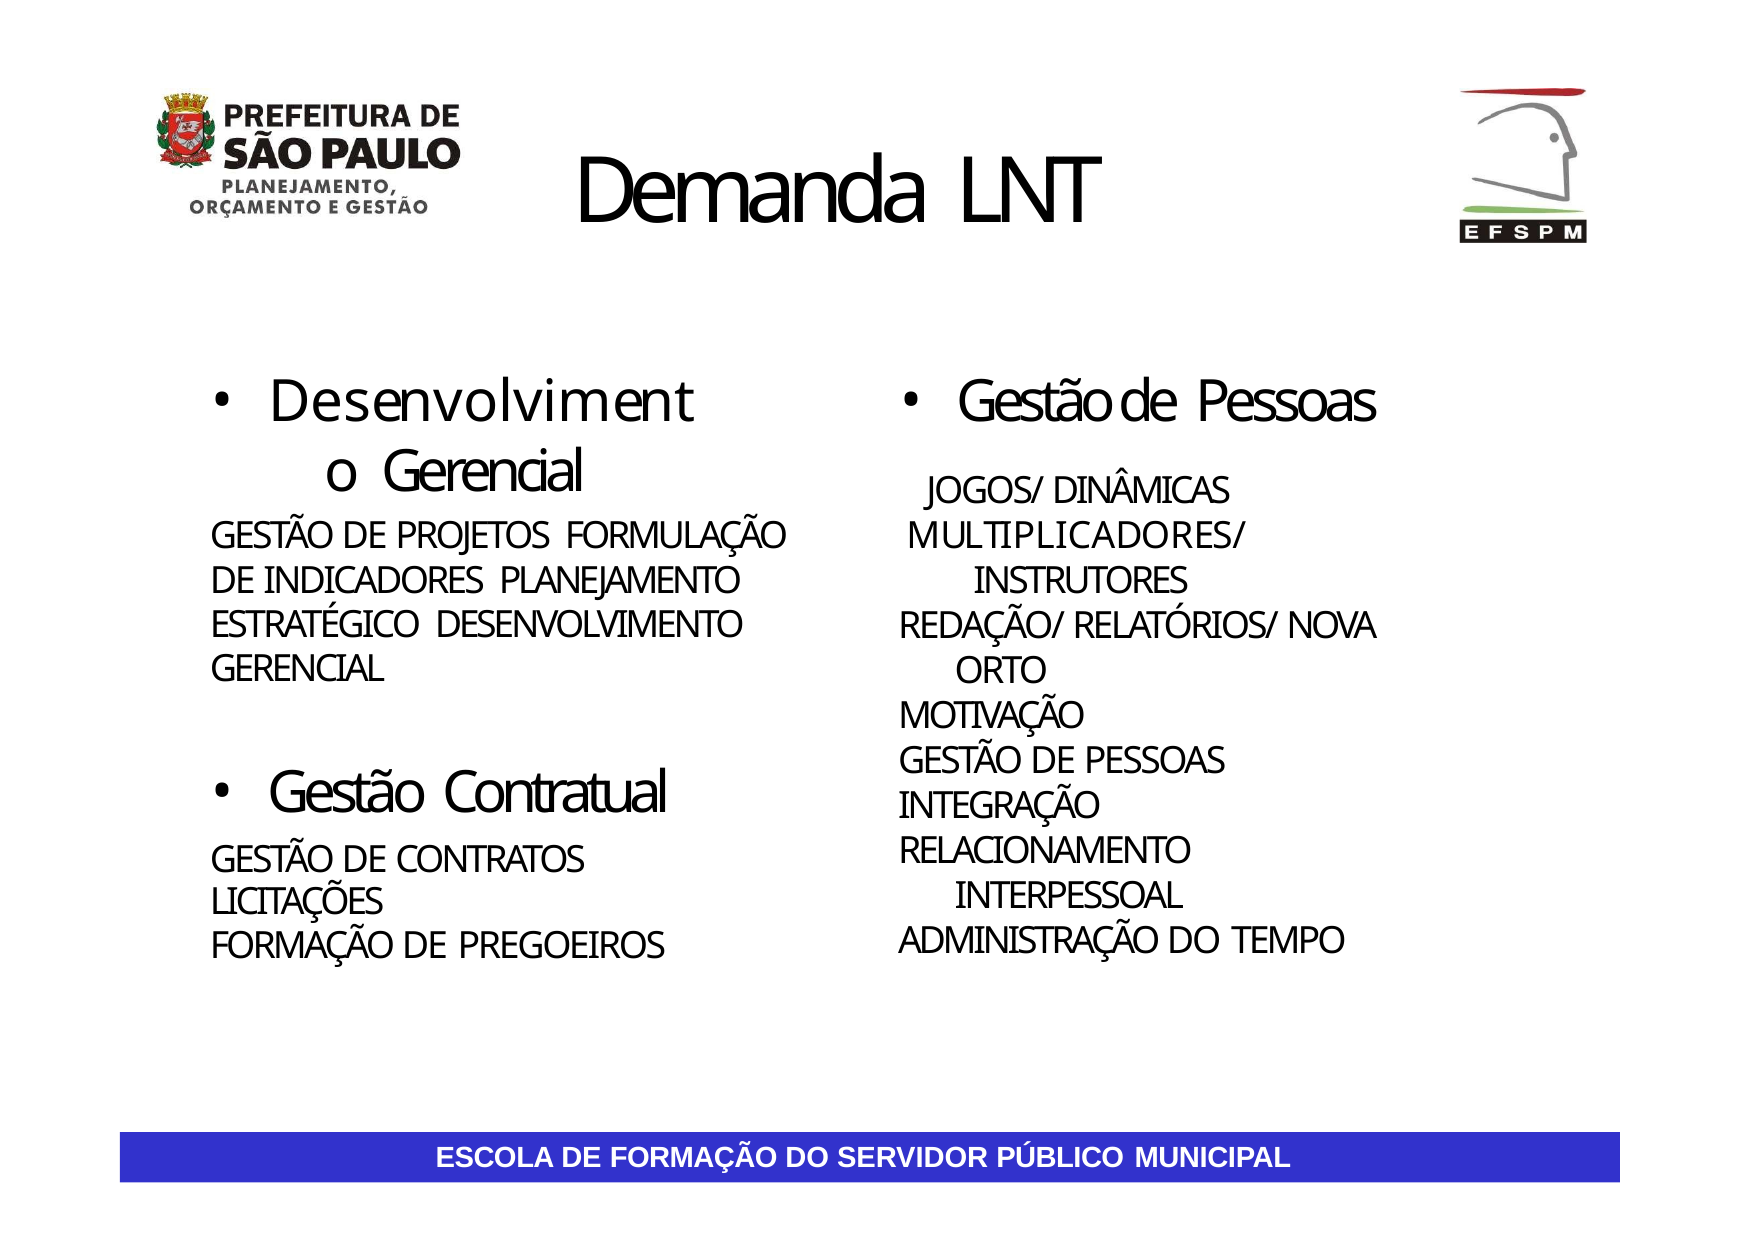

# Demanda LNT
Desenvolvimento Gerencial
GESTÃO DE PROJETOS FORMULAÇÃO DE INDICADORES PLANEJAMENTO ESTRATÉGICO DESENVOLVIMENTO GERENCIAL
Gestão Contratual
GESTÃO DE CONTRATOS LICITAÇÕES
FORMAÇÃO DE PREGOEIROS
Gestão de Pessoas
JOGOS/ DINÂMICAS MULTIPLICADORES/ INSTRUTORES
REDAÇÃO/ RELATÓRIOS/ NOVA ORTO
MOTIVAÇÃO
GESTÃO DE PESSOAS INTEGRAÇÃO RELACIONAMENTO
INTERPESSOAL ADMINISTRAÇÃO DO TEMPO
ESCOLA DE FORMAÇÃO DO SERVIDOR PÚBLICO MUNICIPAL